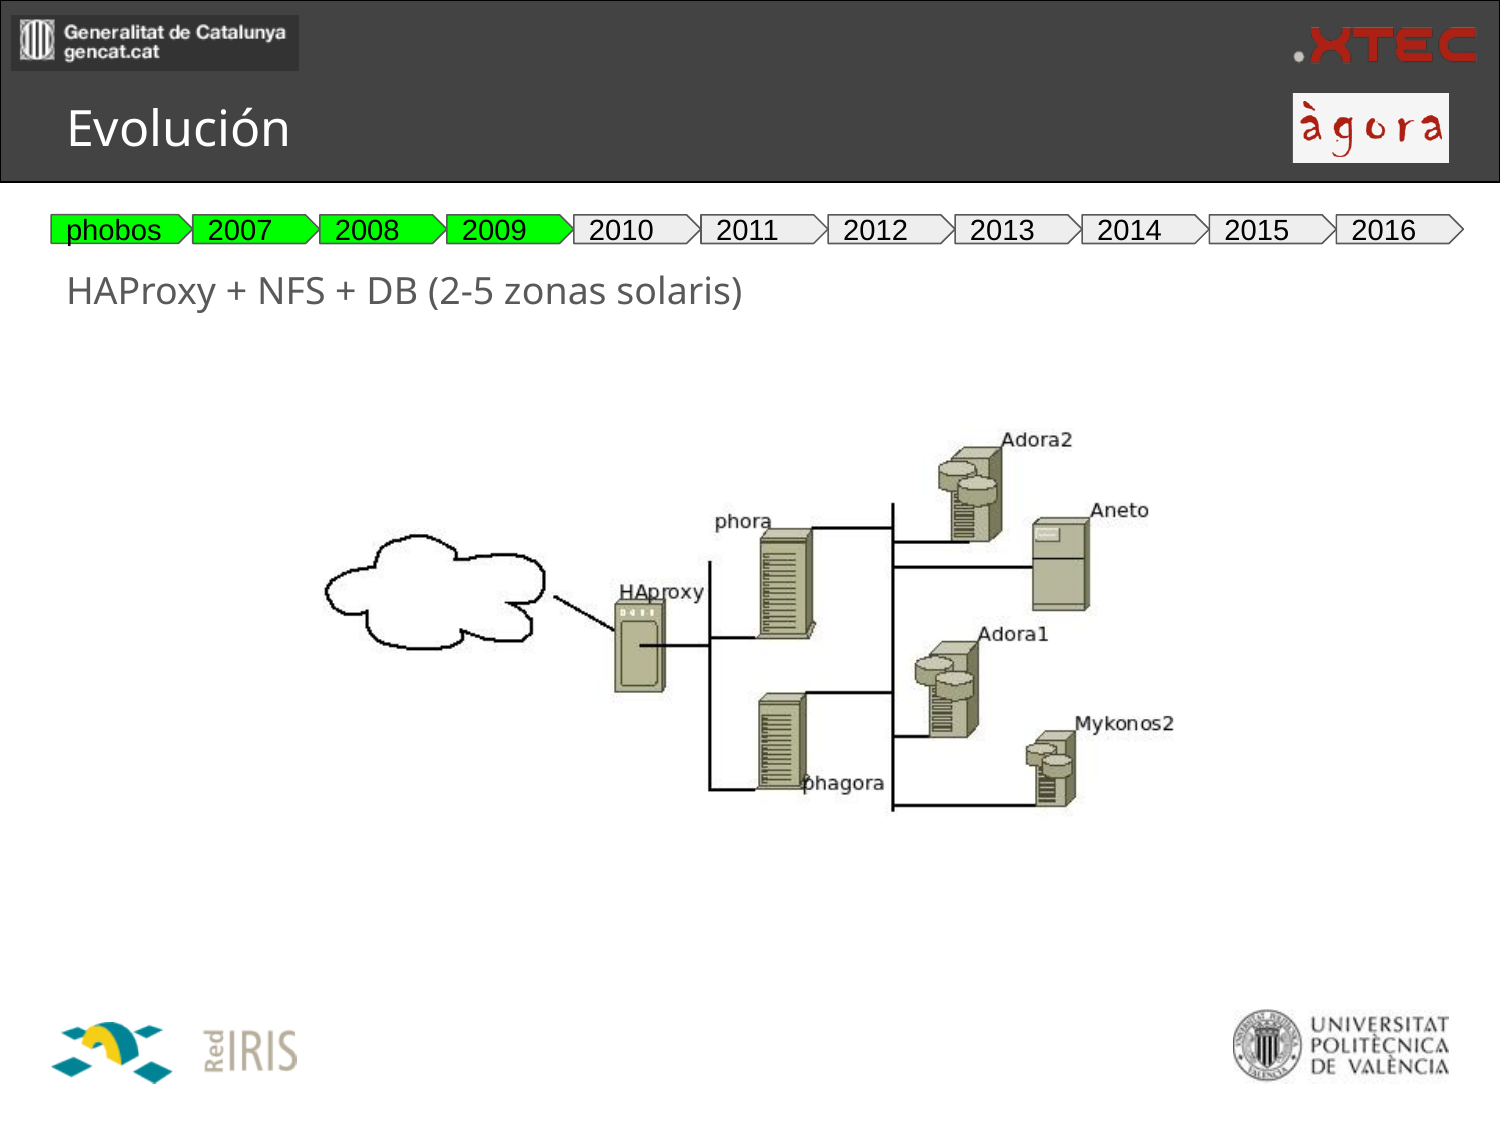

# Evolución
phobos
2007
2008
2009
2010
2011
2012
2013
2014
2015
2016
HAProxy + NFS + DB (2-5 zonas solaris)